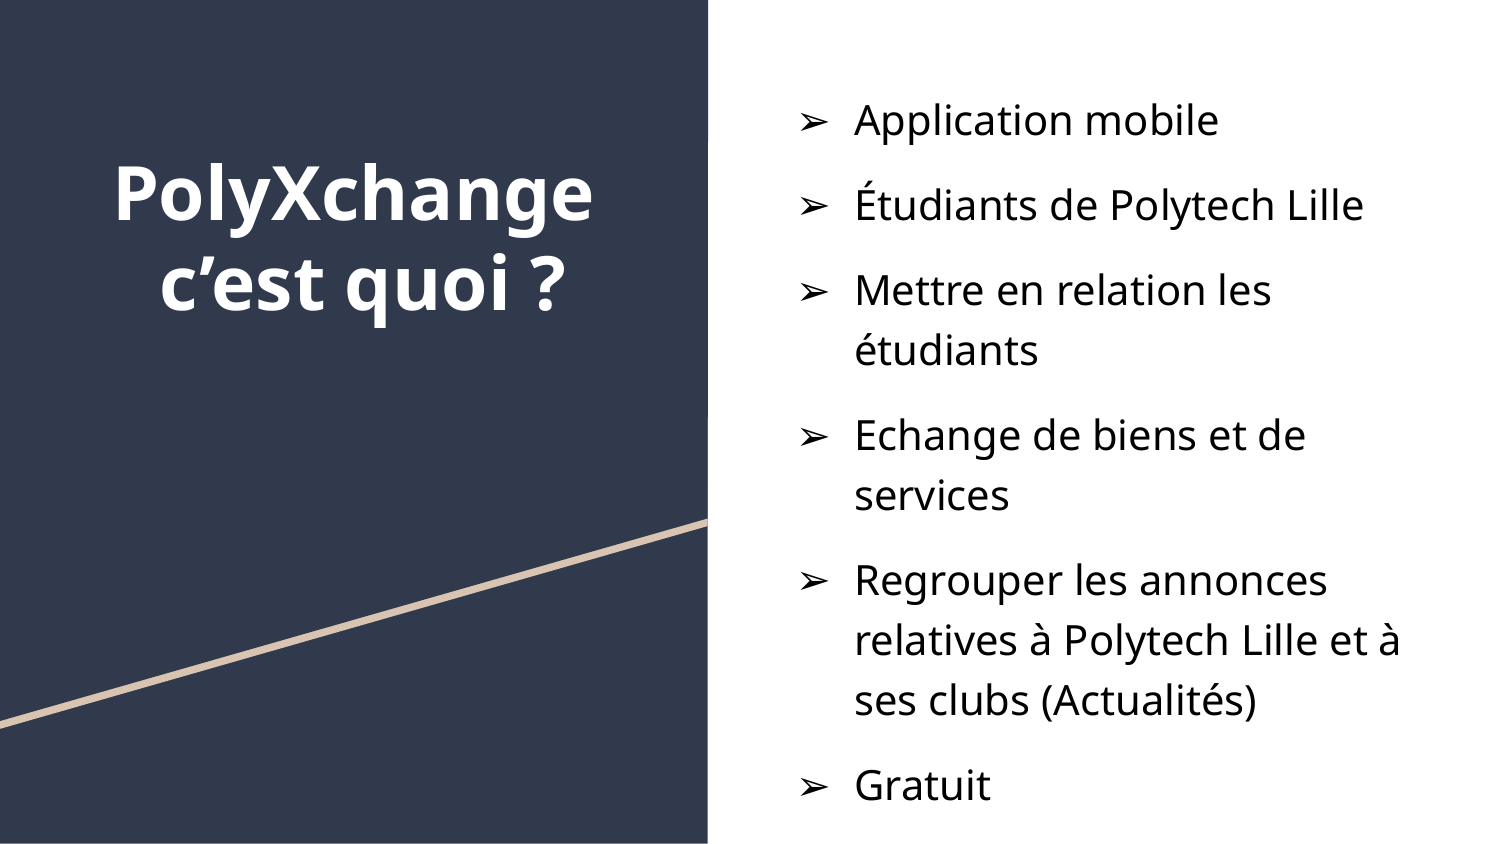

Application mobile
Étudiants de Polytech Lille
Mettre en relation les étudiants
Echange de biens et de services
Regrouper les annonces relatives à Polytech Lille et à ses clubs (Actualités)
Gratuit
# PolyXchange c’est quoi ?